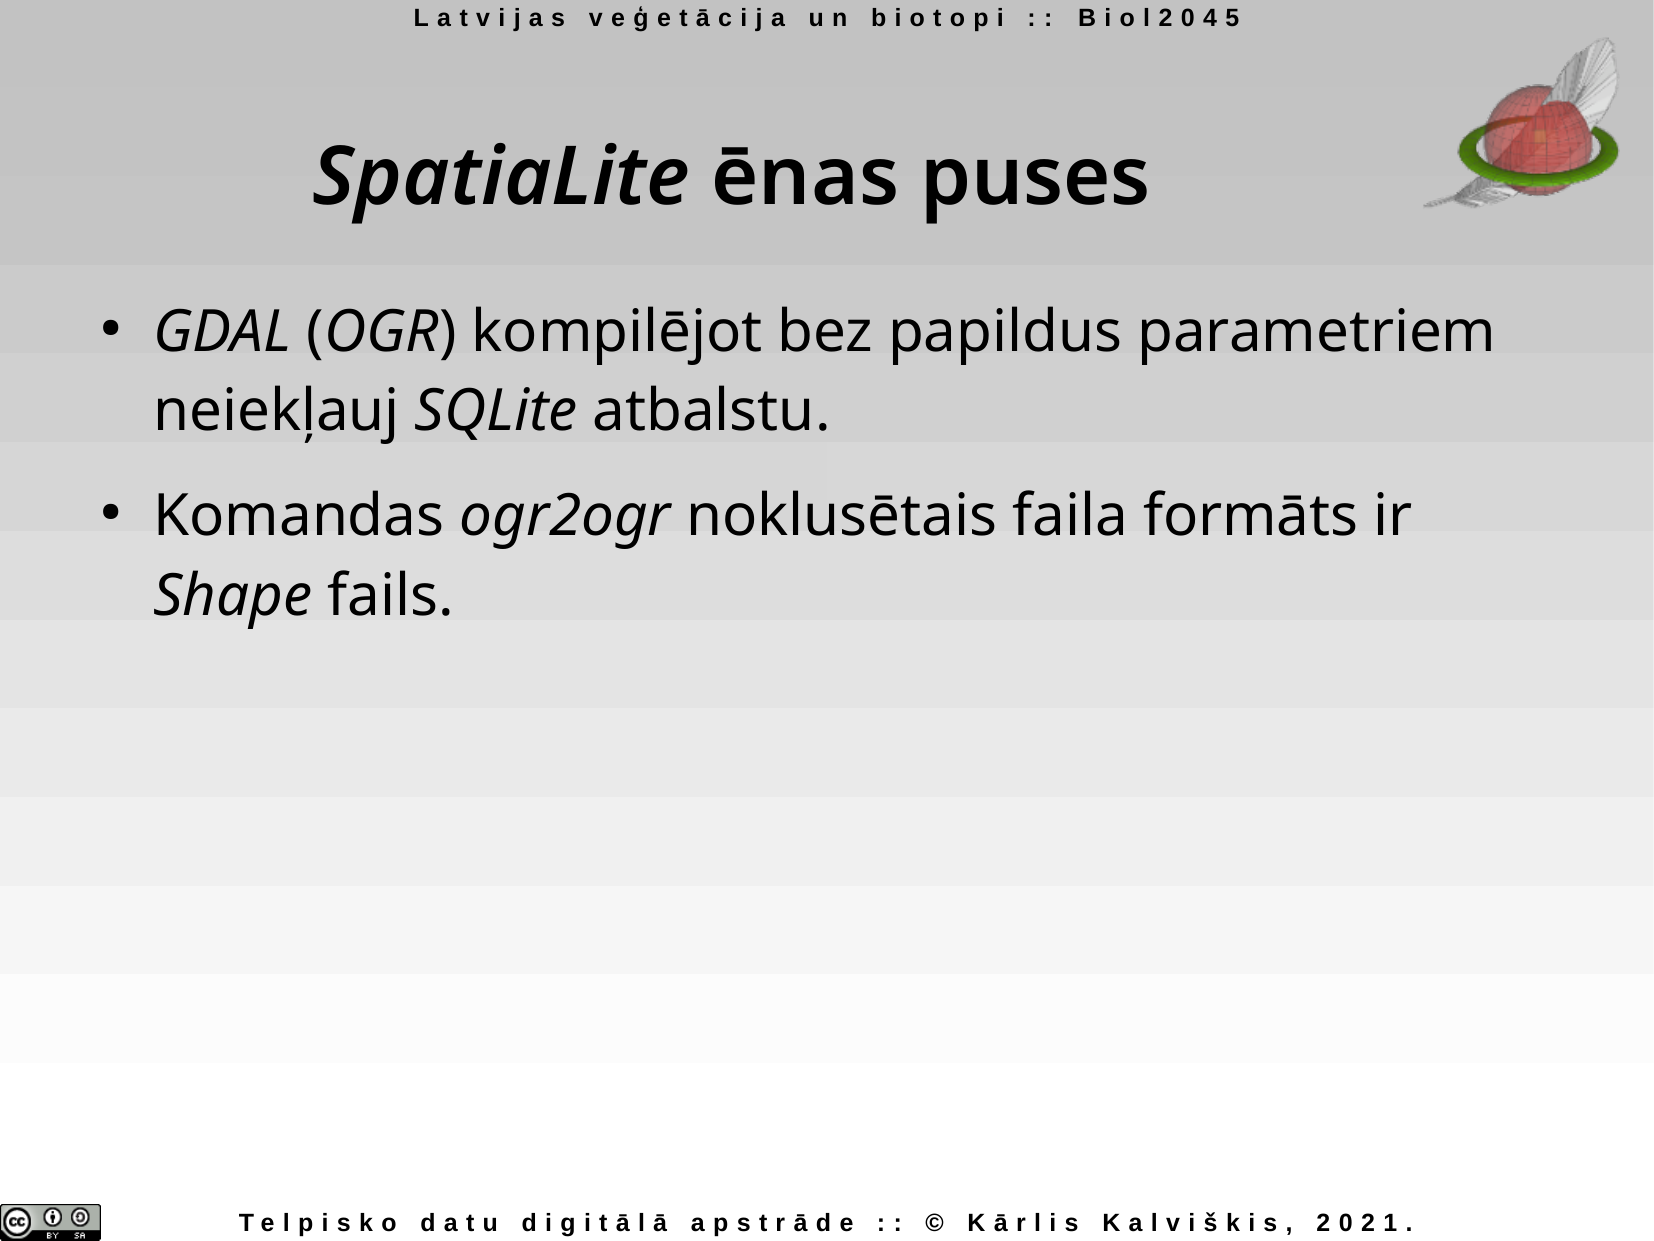

# SpatiaLite ēnas puses
GDAL (OGR) kompilējot bez papildus parametriem neiekļauj SQLite atbalstu.
Komandas ogr2ogr noklusētais faila formāts ir Shape fails.